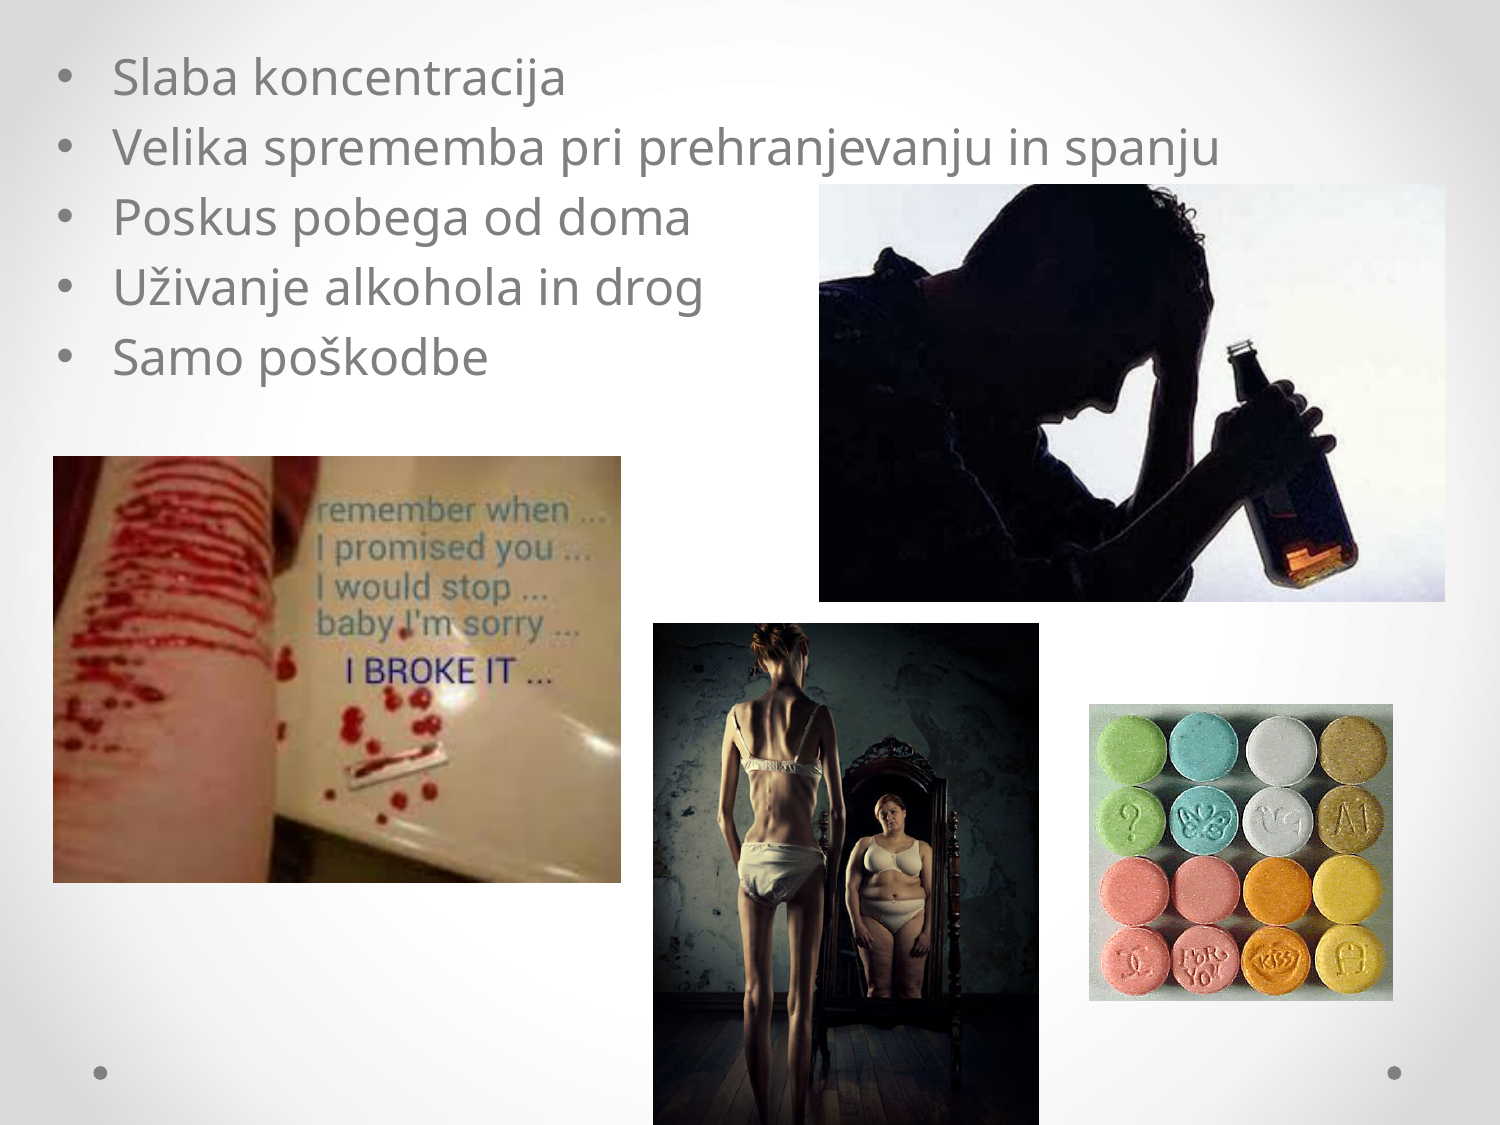

#
Slaba koncentracija
Velika sprememba pri prehranjevanju in spanju
Poskus pobega od doma
Uživanje alkohola in drog
Samo poškodbe